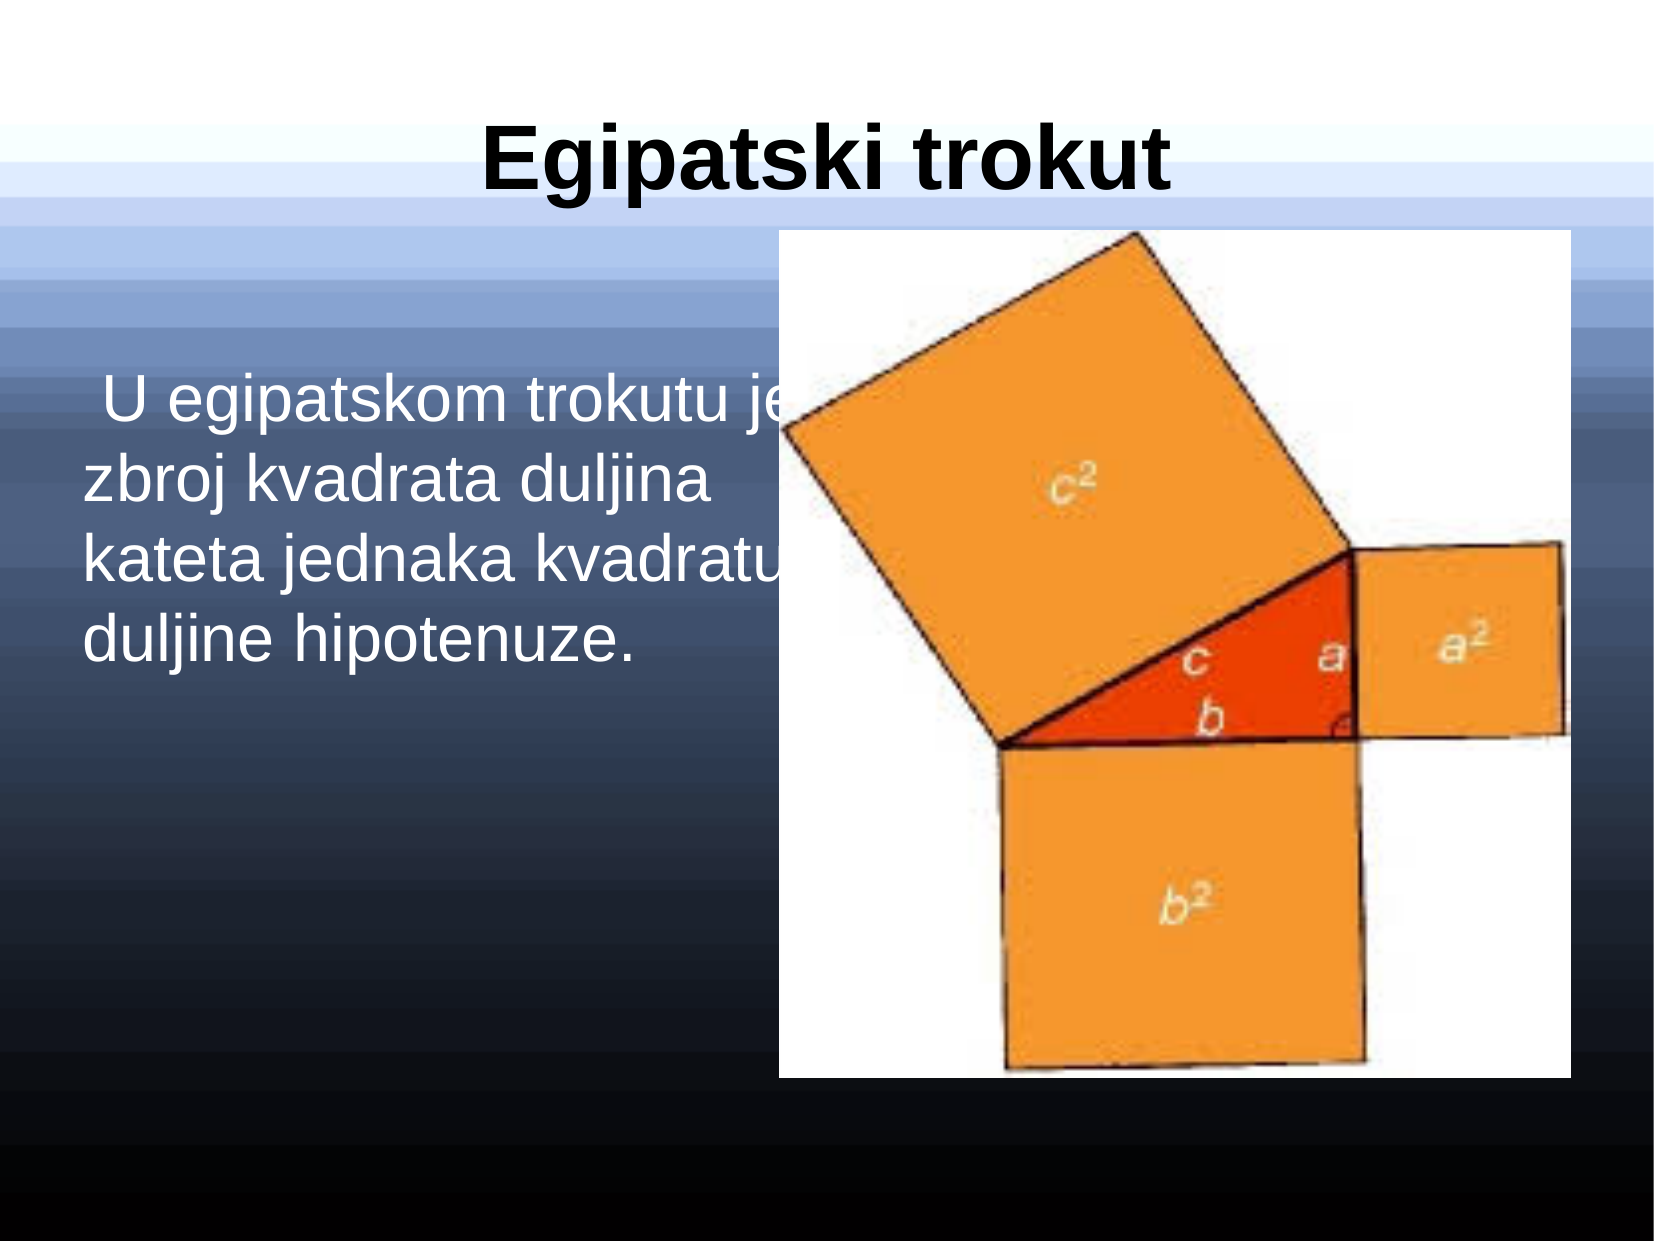

# Egipatski trokut
 U egipatskom trokutu je zbroj kvadrata duljina kateta jednaka kvadratu duljine hipotenuze.